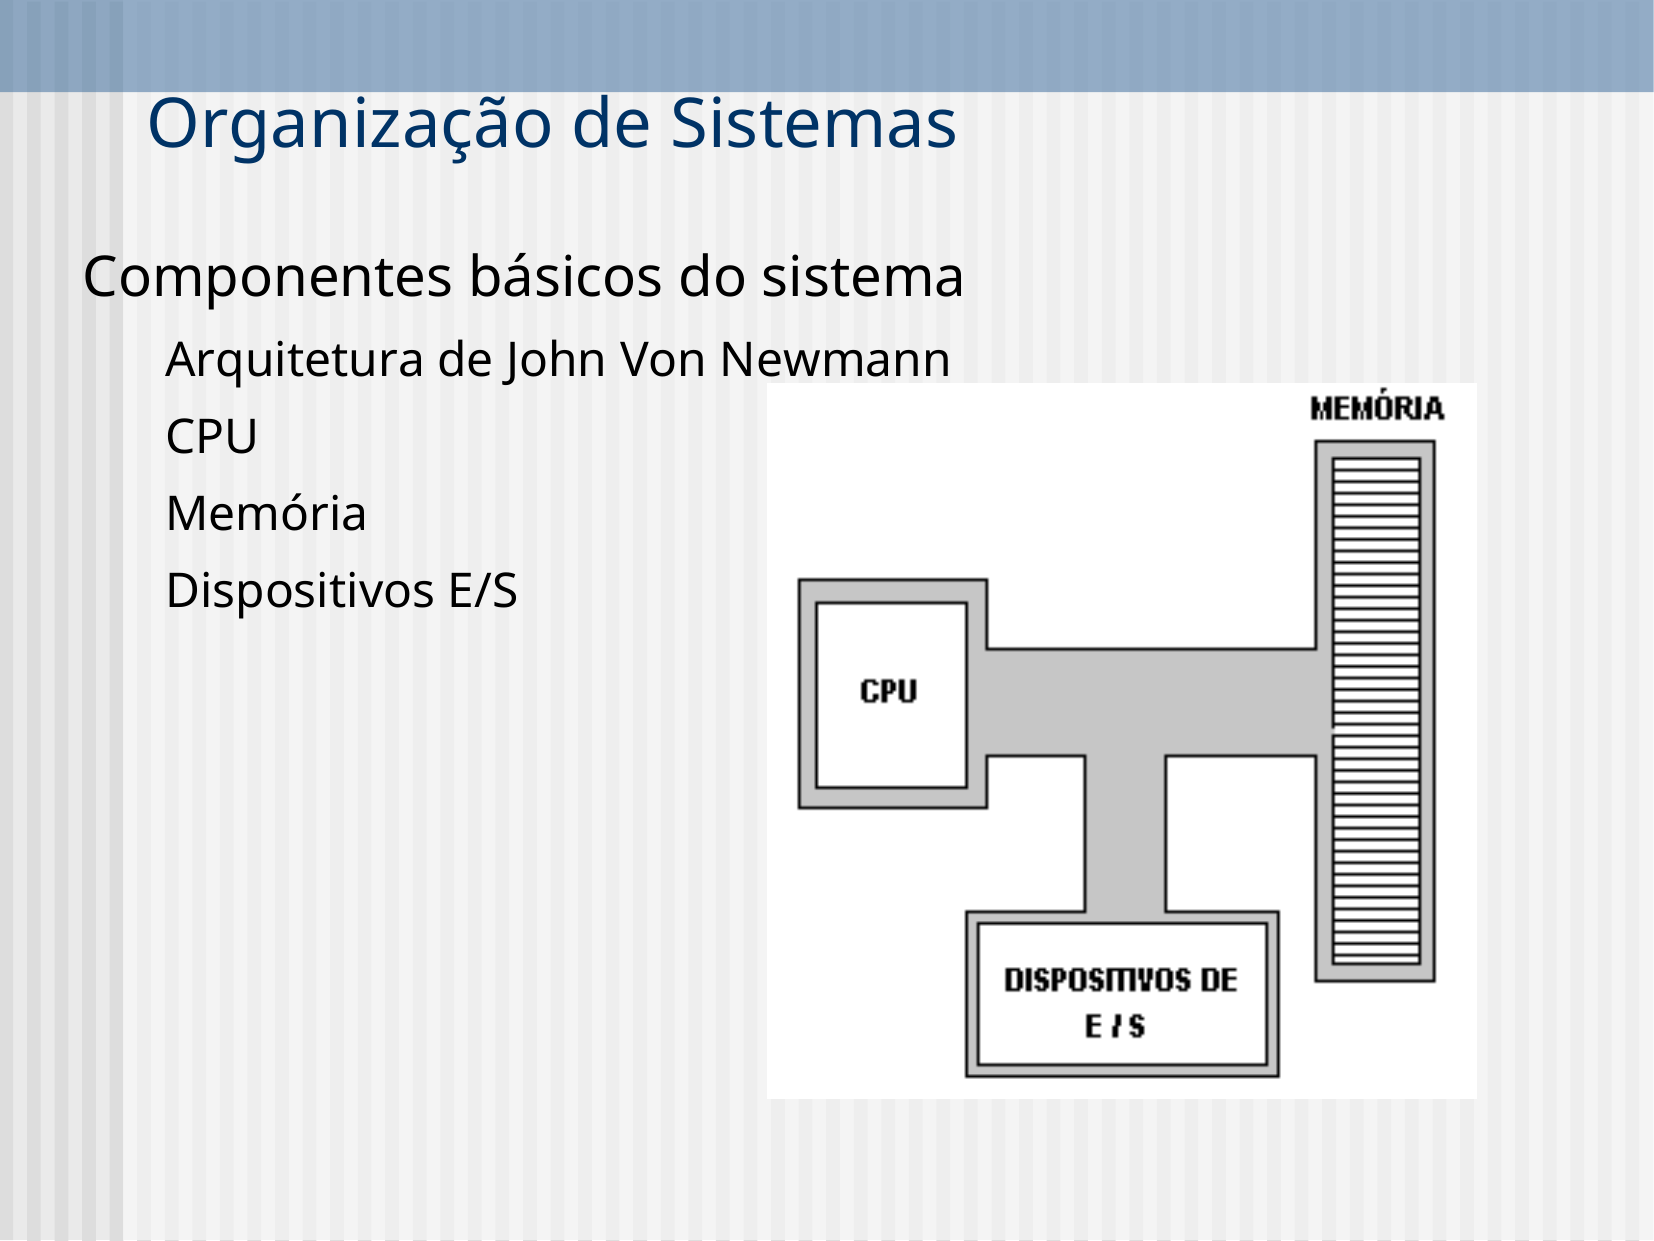

# Organização de Sistemas
Componentes básicos do sistema
Arquitetura de John Von Newmann
CPU
Memória
Dispositivos E/S